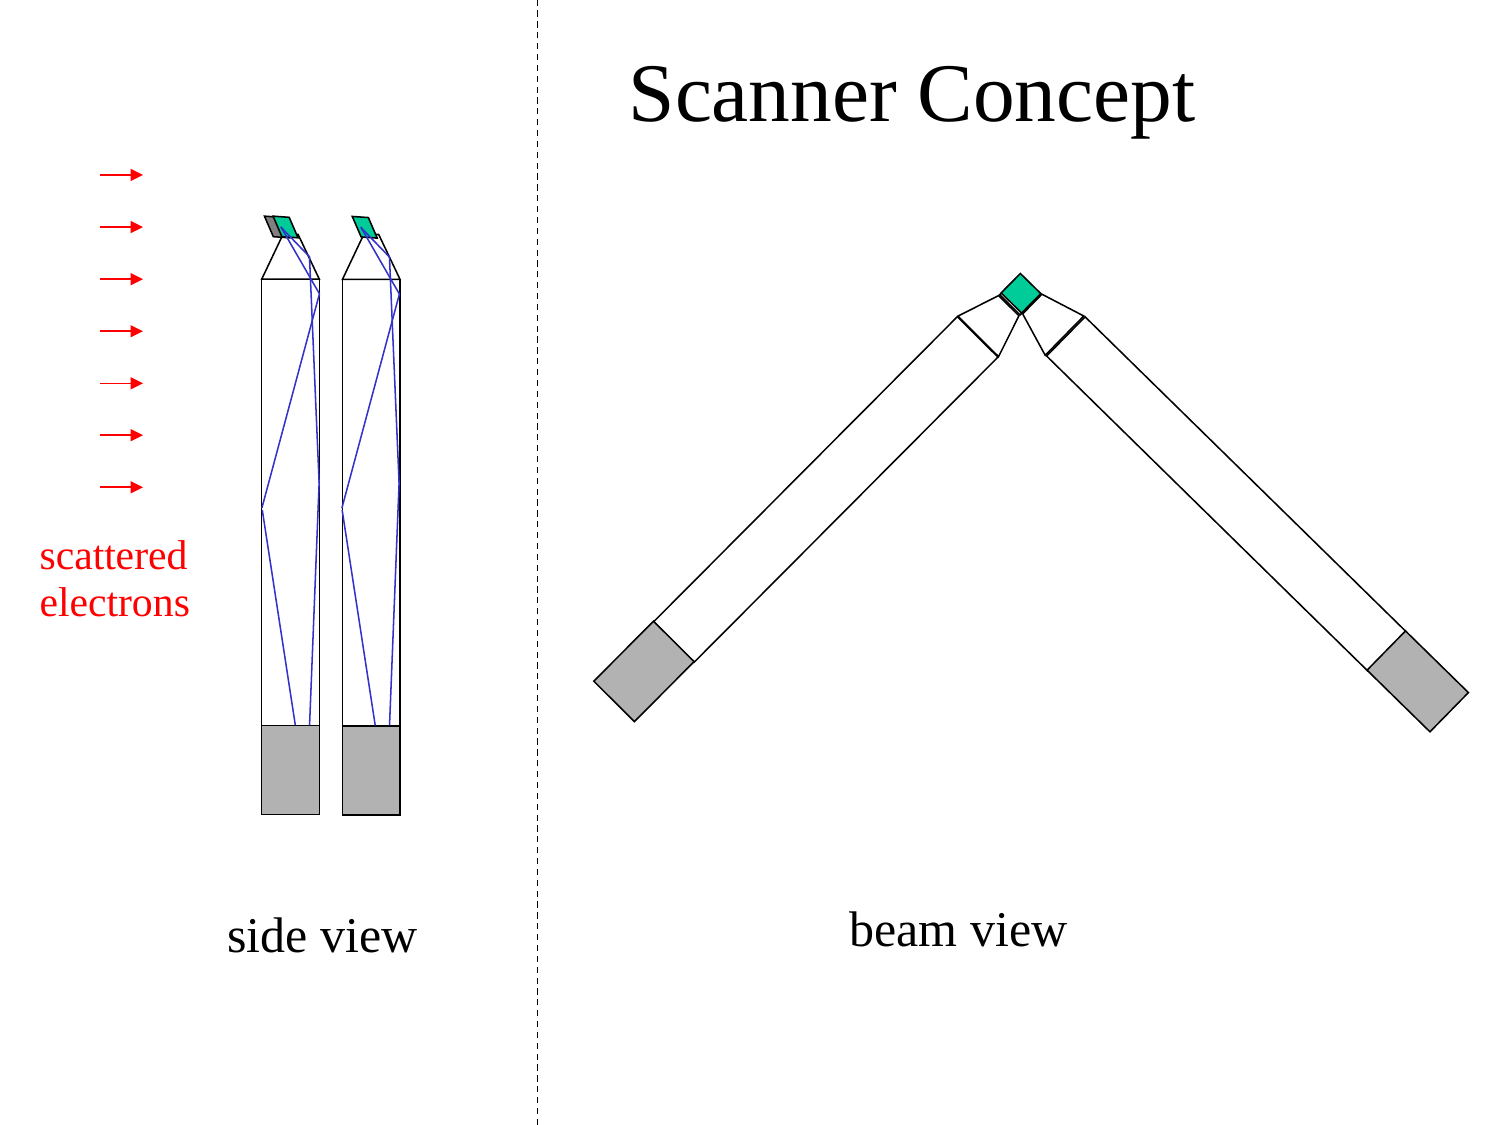

# Scanner Concept
scattered
electrons
beam view
side view